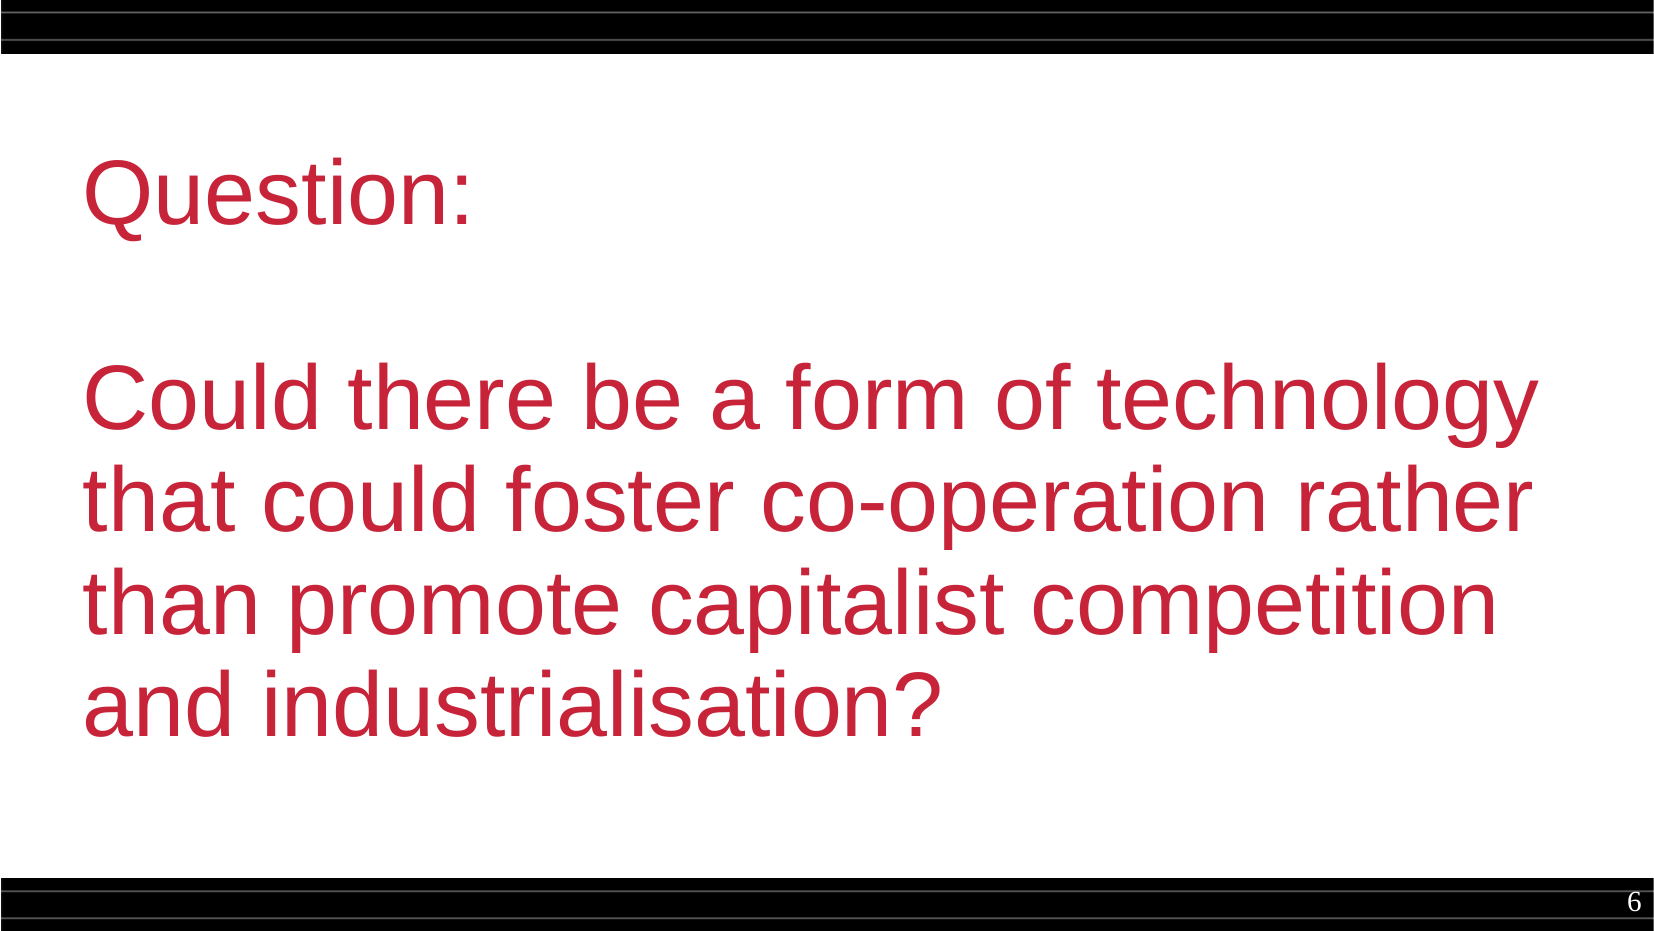

# Question: Could there be a form of technology that could foster co-operation rather than promote capitalist competition and industrialisation?